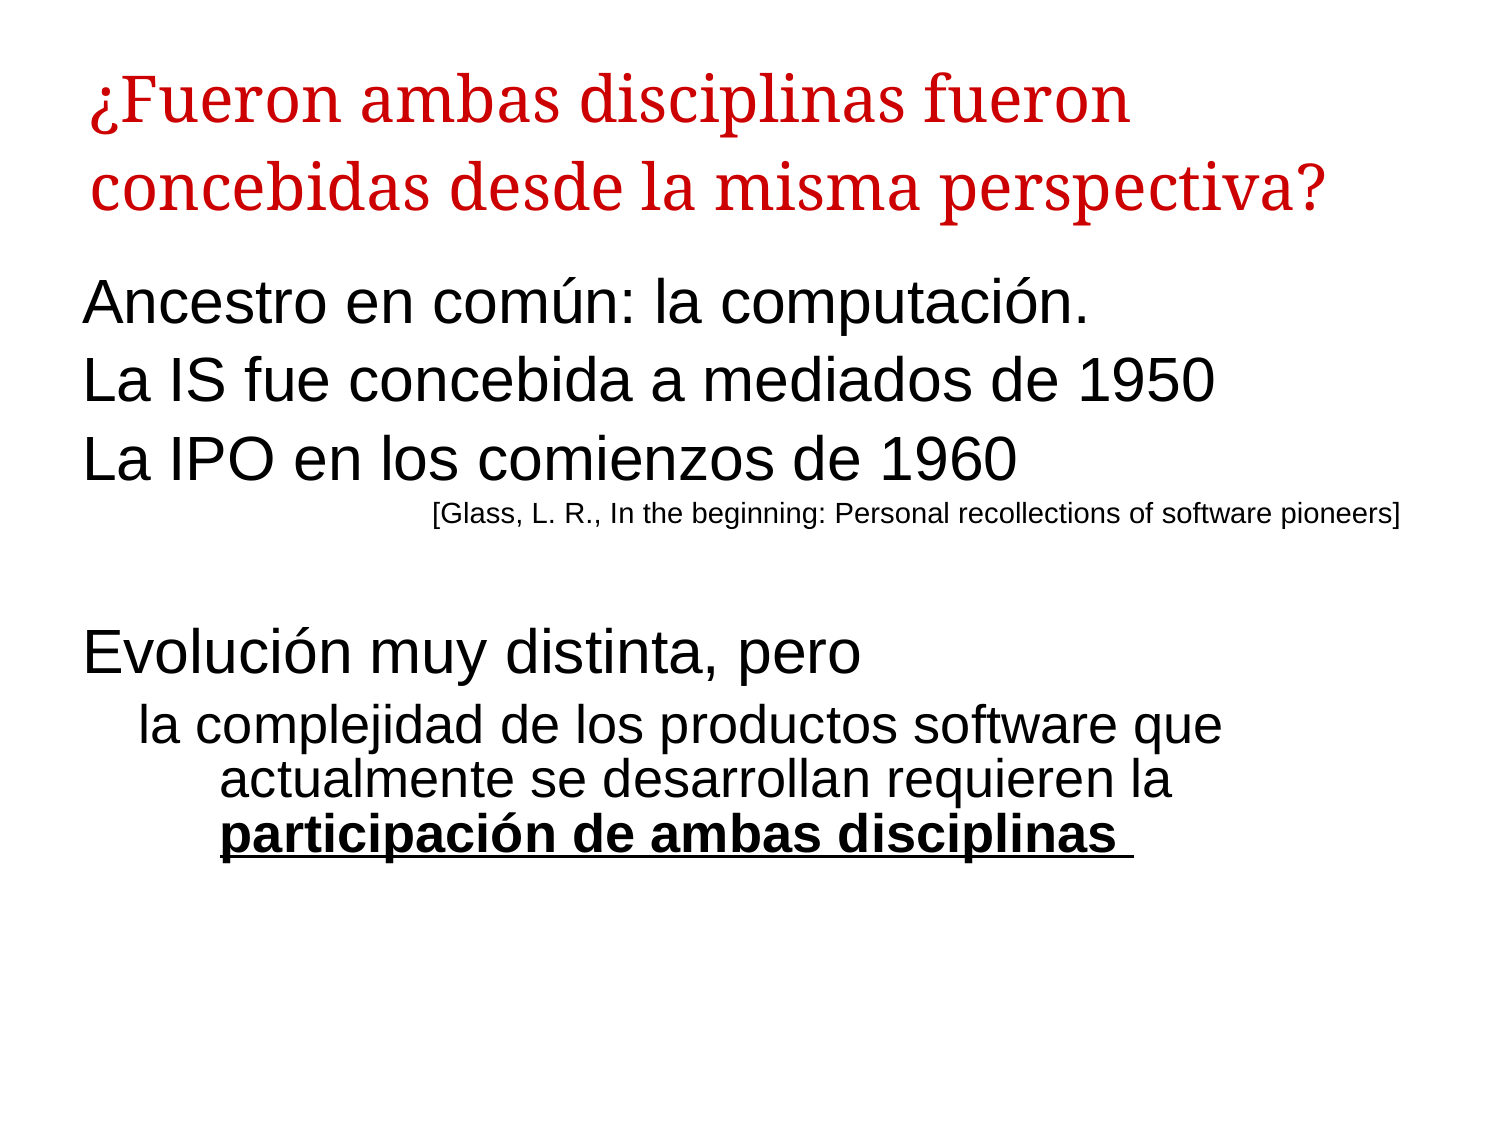

# ¿Fueron ambas disciplinas fueron concebidas desde la misma perspectiva?
Ancestro en común: la computación.
La IS fue concebida a mediados de 1950
La IPO en los comienzos de 1960
[Glass, L. R., In the beginning: Personal recollections of software pioneers]
Evolución muy distinta, pero
la complejidad de los productos software que actualmente se desarrollan requieren la participación de ambas disciplinas